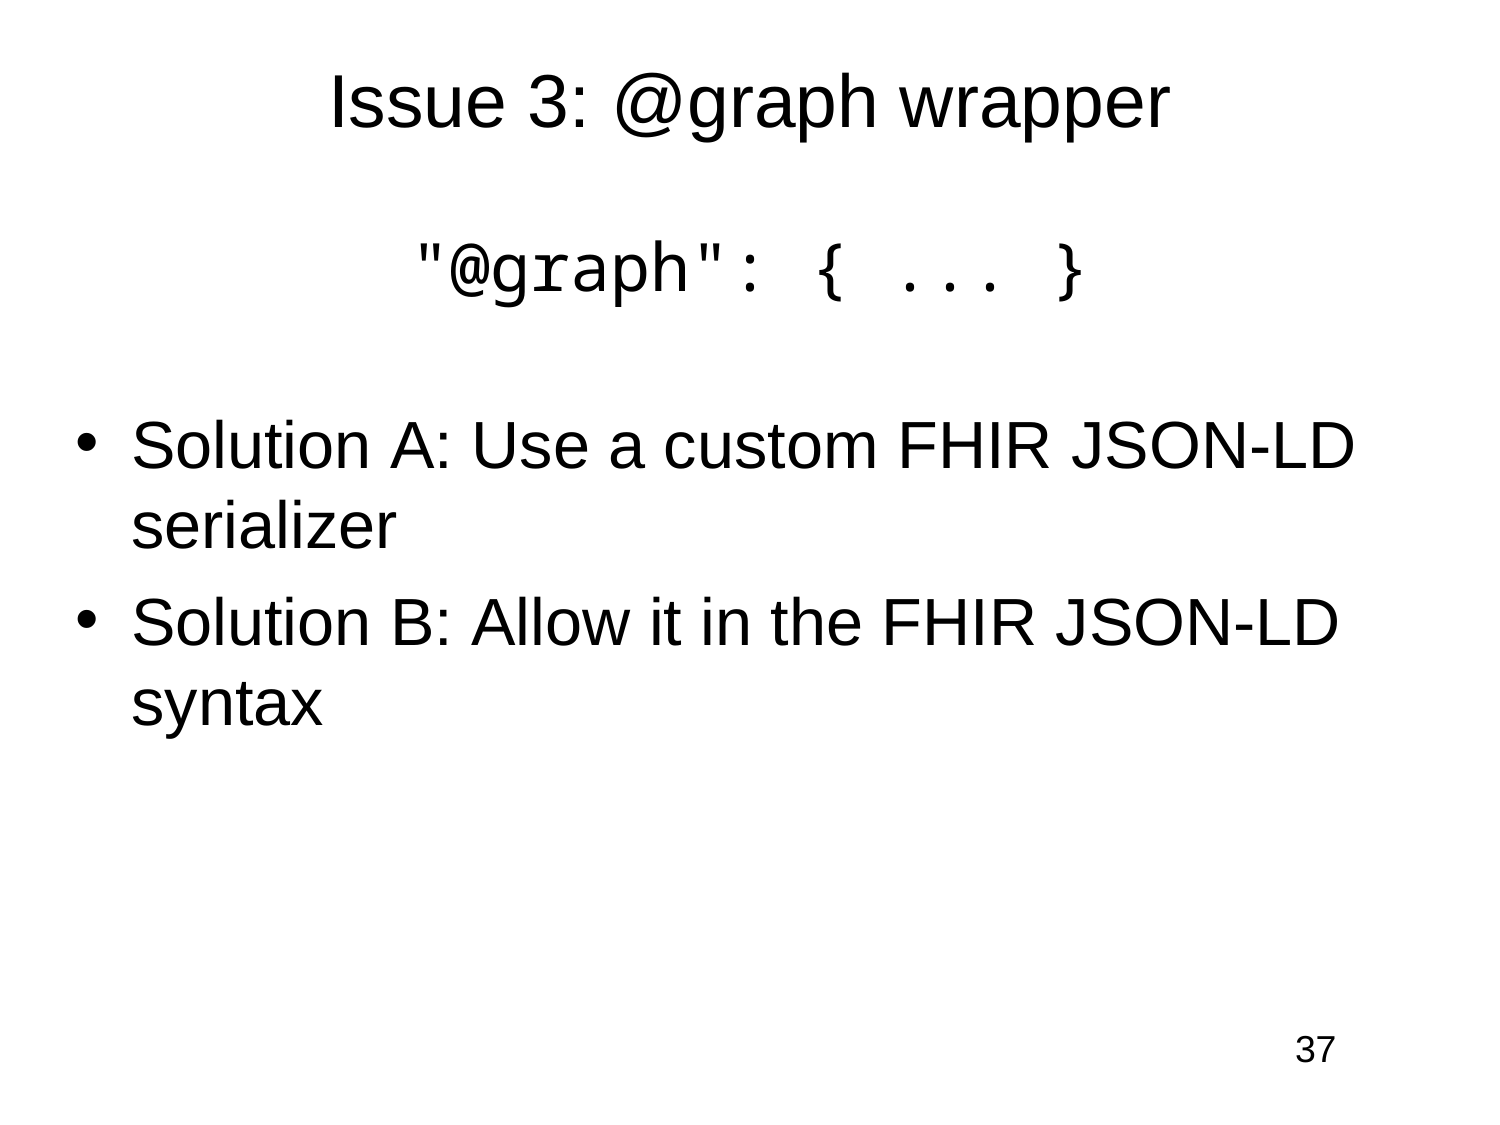

# Issue 3: @graph wrapper
"@graph": { ... }
Solution A: Use a custom FHIR JSON-LD serializer
Solution B: Allow it in the FHIR JSON-LD syntax
37